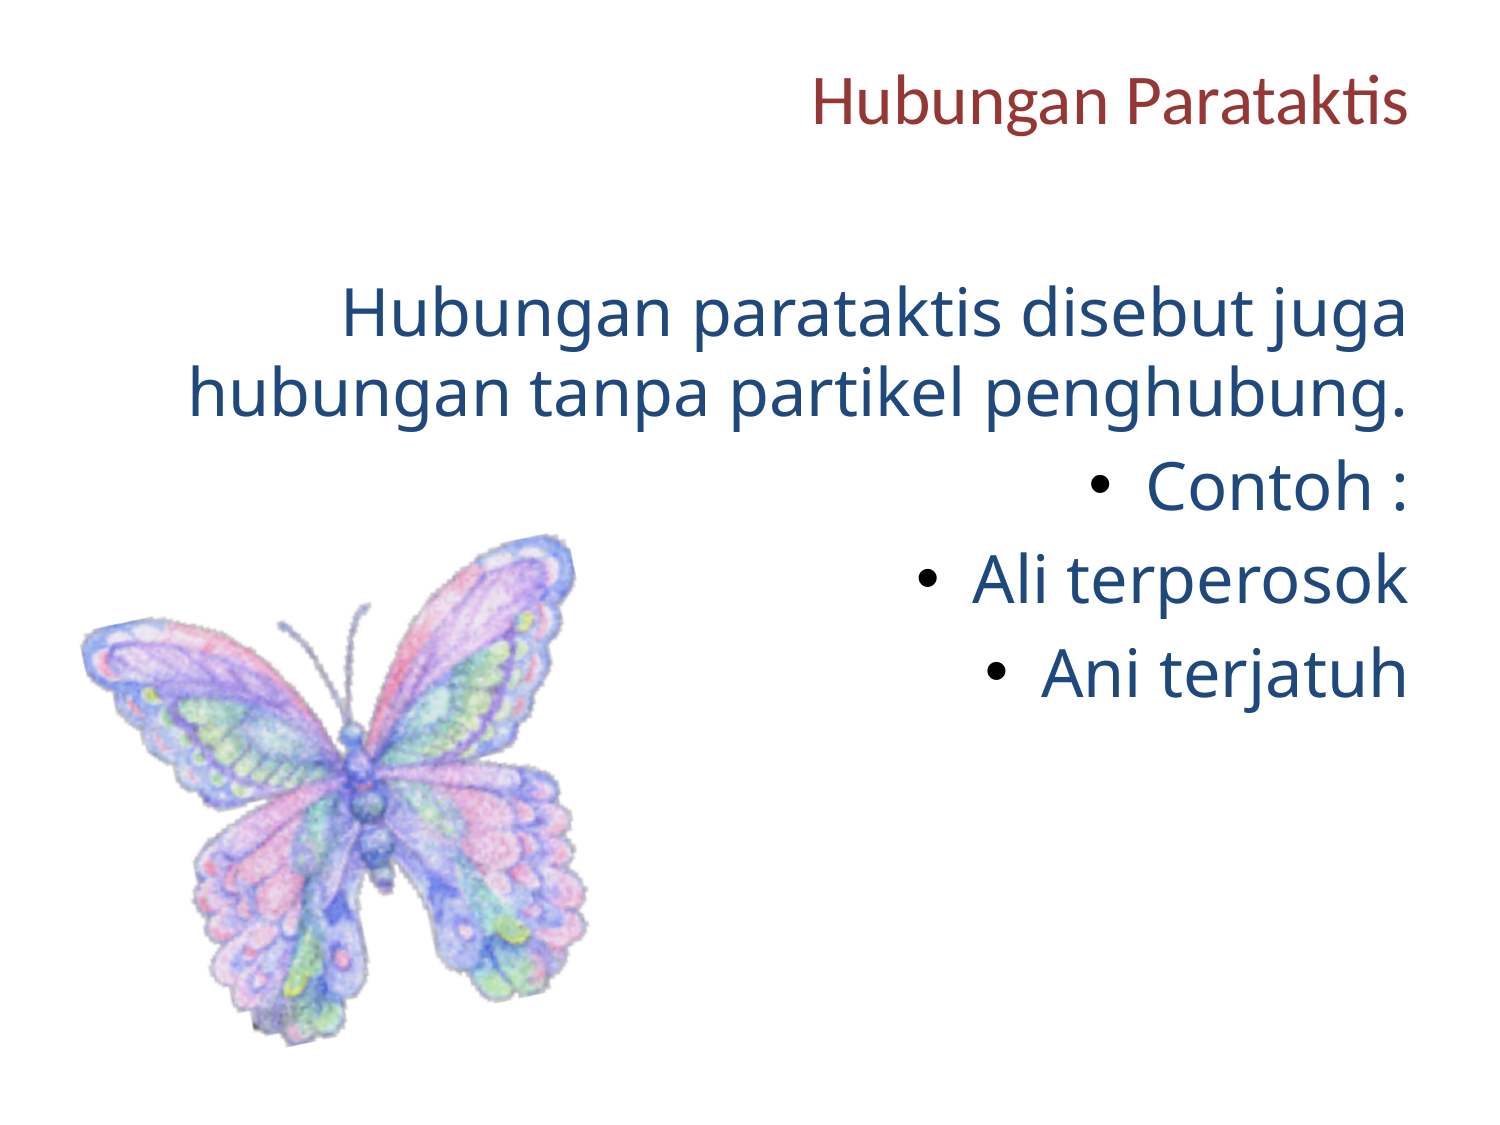

# Hubungan Parataktis
Hubungan parataktis disebut juga hubungan tanpa partikel penghubung.
Contoh :
Ali terperosok
Ani terjatuh